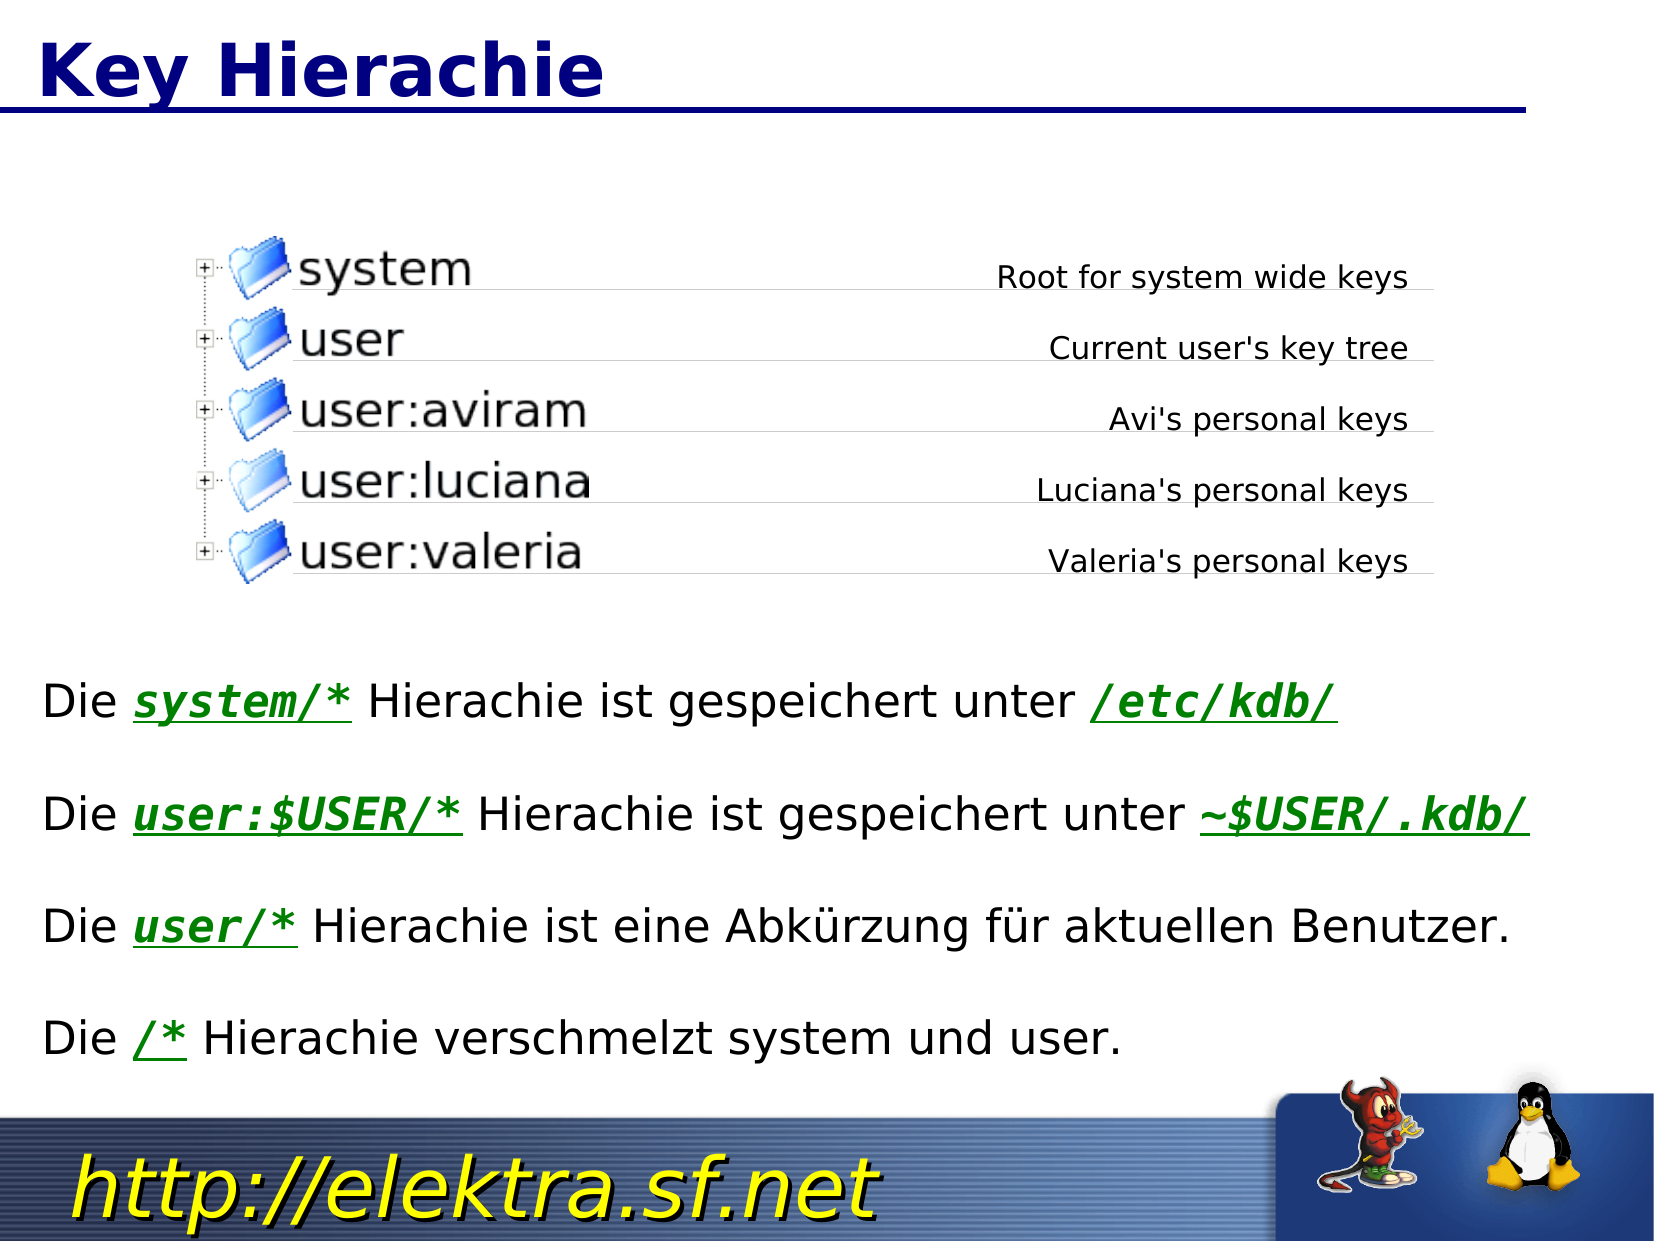

Key Hierachie
Root for system wide keys
Current user's key tree
Avi's personal keys
Luciana's personal keys
Valeria's personal keys
# Die system/* Hierachie ist gespeichert unter /etc/kdb/
Die user:$USER/* Hierachie ist gespeichert unter ~$USER/.kdb/
Die user/* Hierachie ist eine Abkürzung für aktuellen Benutzer.
Die /* Hierachie verschmelzt system und user.